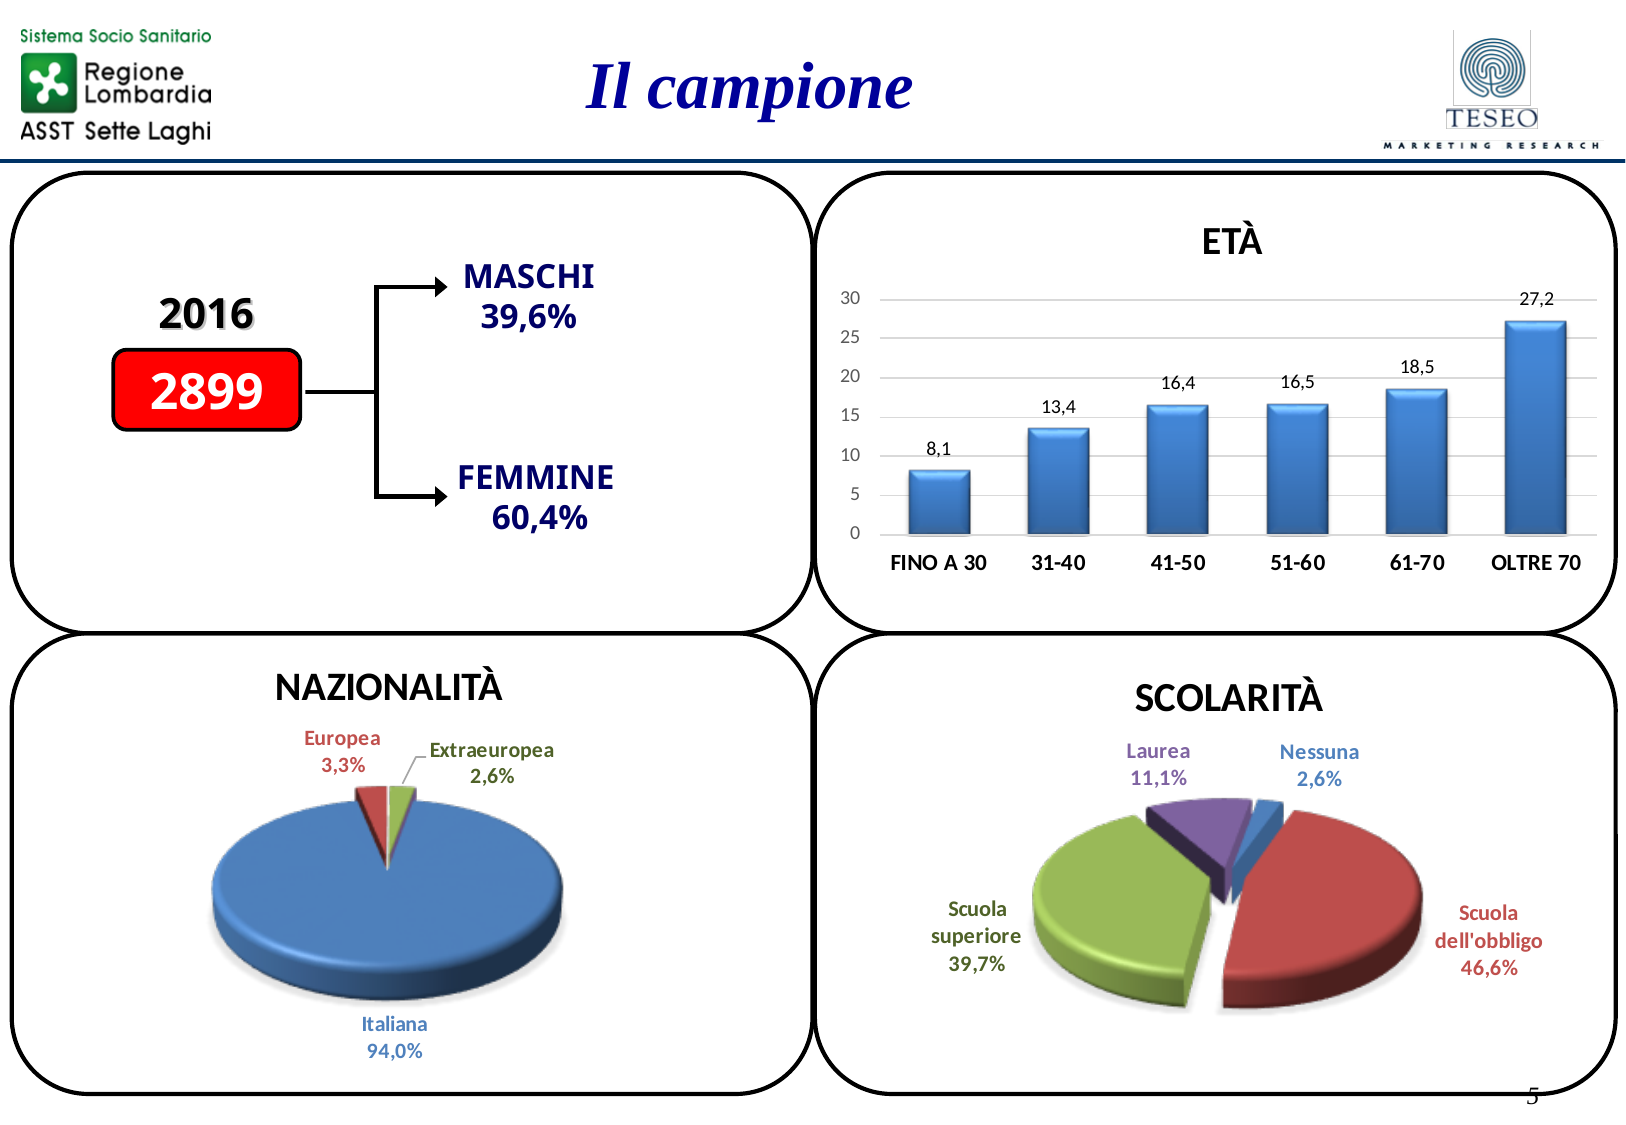

Il campione
MASCHI
39,6%
2016
2899
FEMMINE
60,4%